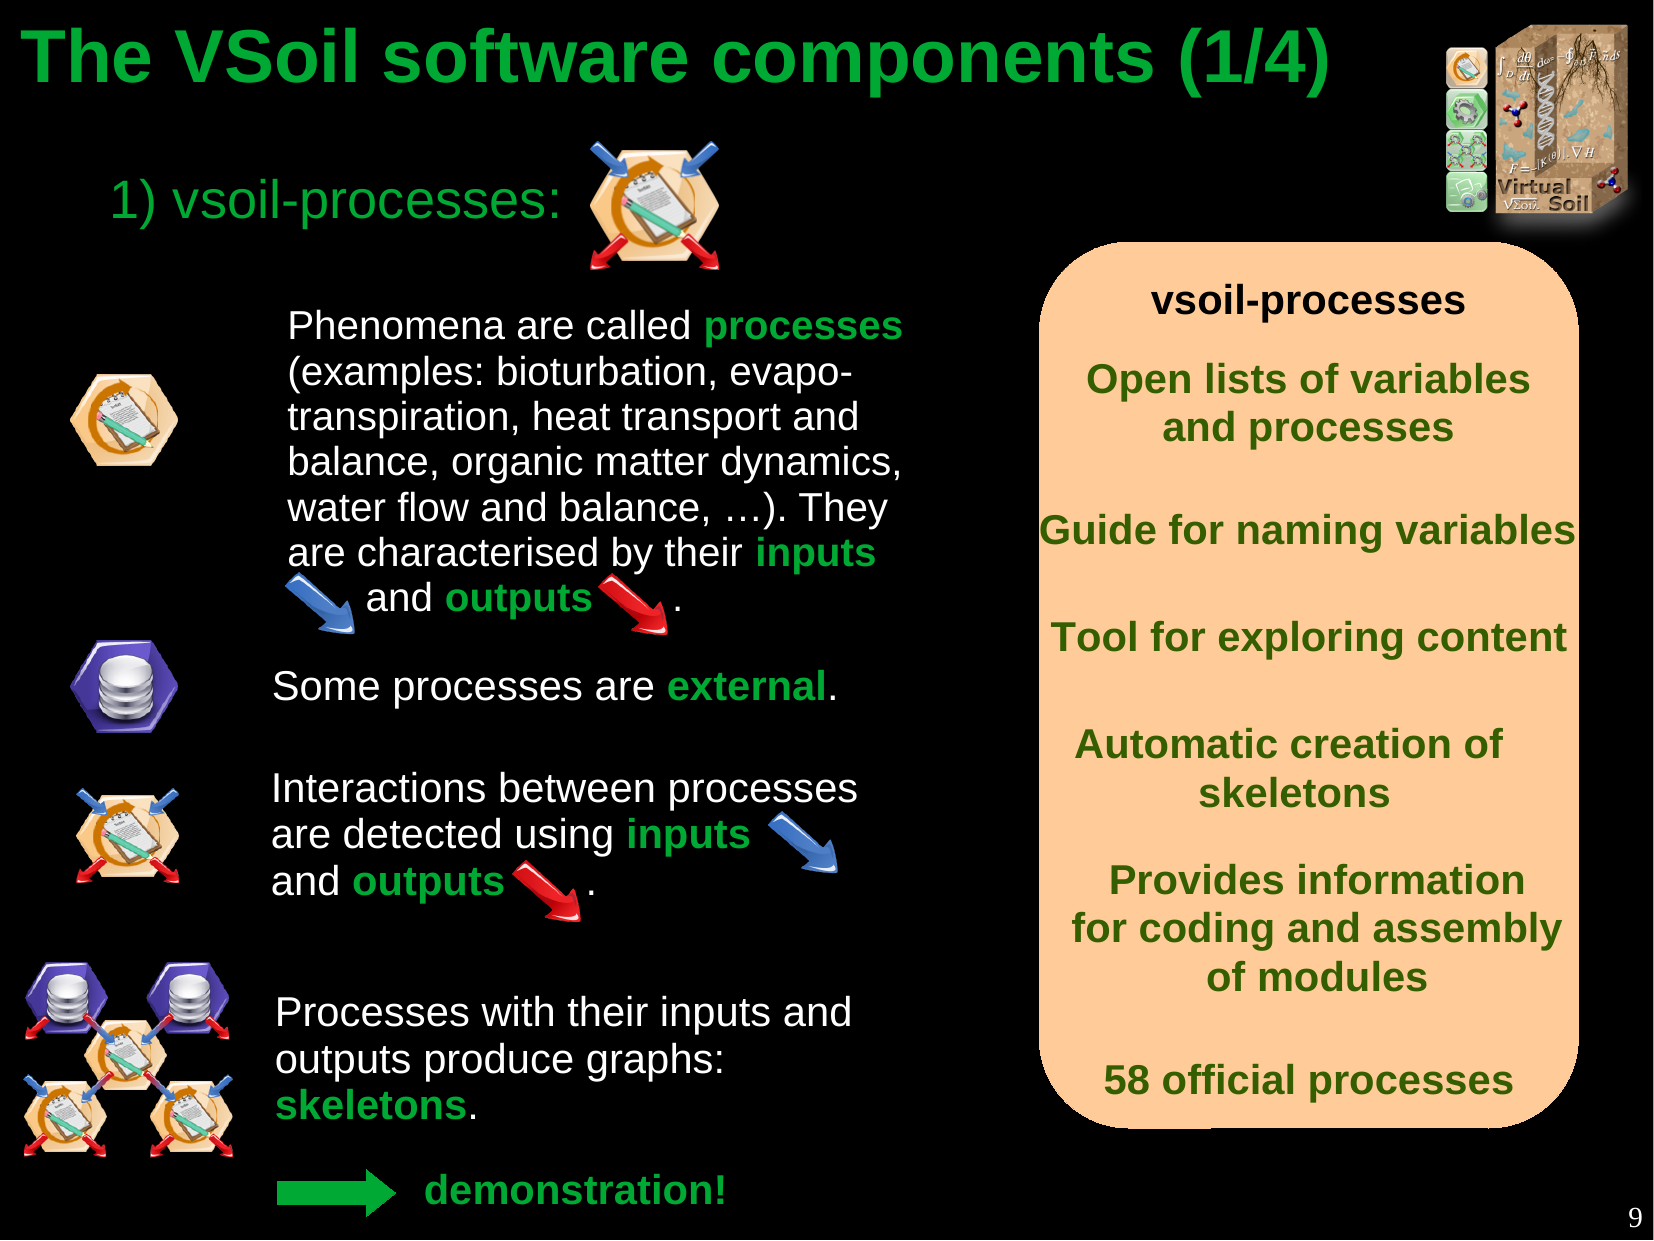

The VSoil software components (1/4)
# 1) vsoil-processes:
vsoil-processes
Phenomena are called processes (examples: bioturbation, evapo-transpiration, heat transport and balance, organic matter dynamics, water flow and balance, …). They are characterised by their inputs and outputs .
Open lists of variables
and processes
Guide for naming variables
Interactions between processes are detected using inputs and outputs .
Tool for exploring content
 Some processes are external.
Automatic creation of
skeletons
Provides information
for coding and assembly
of modules
Processes with their inputs and outputs produce graphs: skeletons.
58 official processes
demonstration!
9